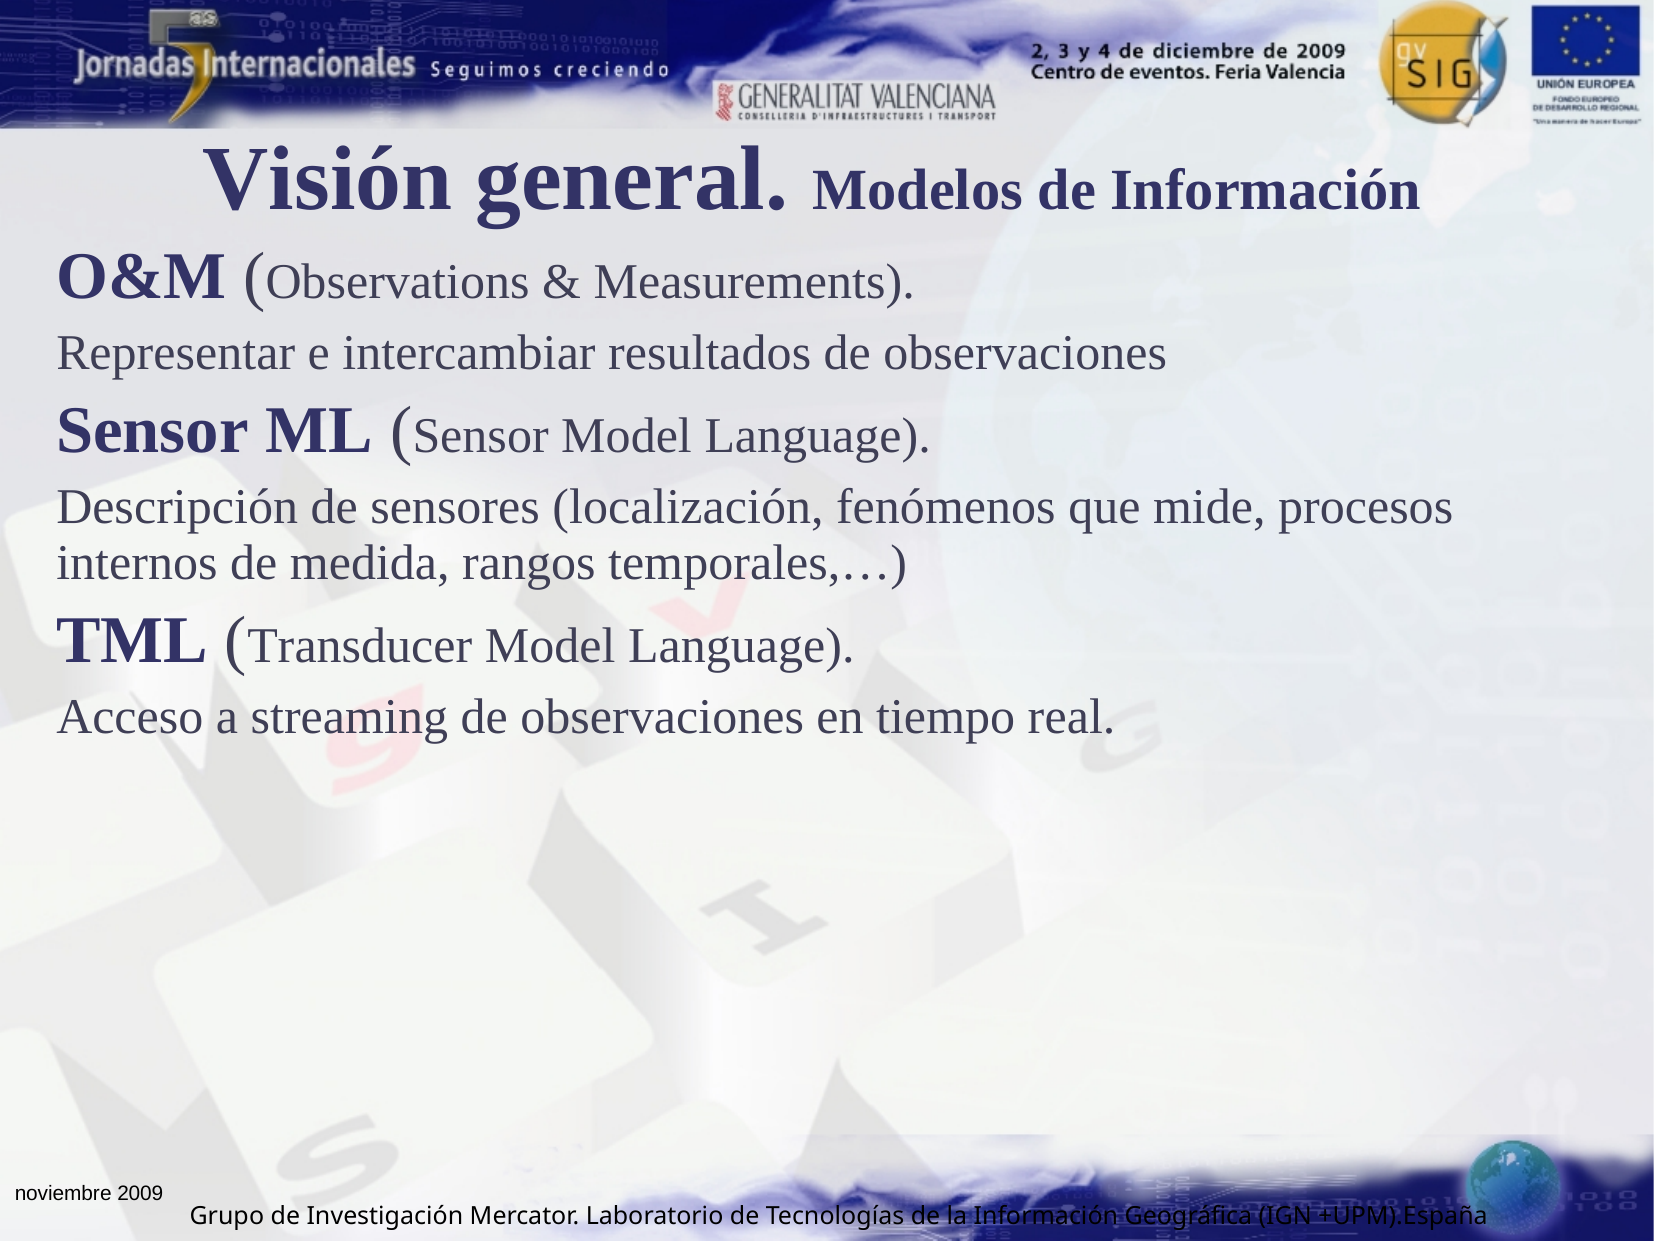

Visión general. Modelos de Información
# O&M (Observations & Measurements).
Representar e intercambiar resultados de observaciones
Sensor ML (Sensor Model Language).
Descripción de sensores (localización, fenómenos que mide, procesos internos de medida, rangos temporales,…)
TML (Transducer Model Language).
Acceso a streaming de observaciones en tiempo real.
Grupo de Investigación Mercator. Laboratorio de Tecnologías de la Información Geográfica (IGN +UPM).España
noviembre 2009